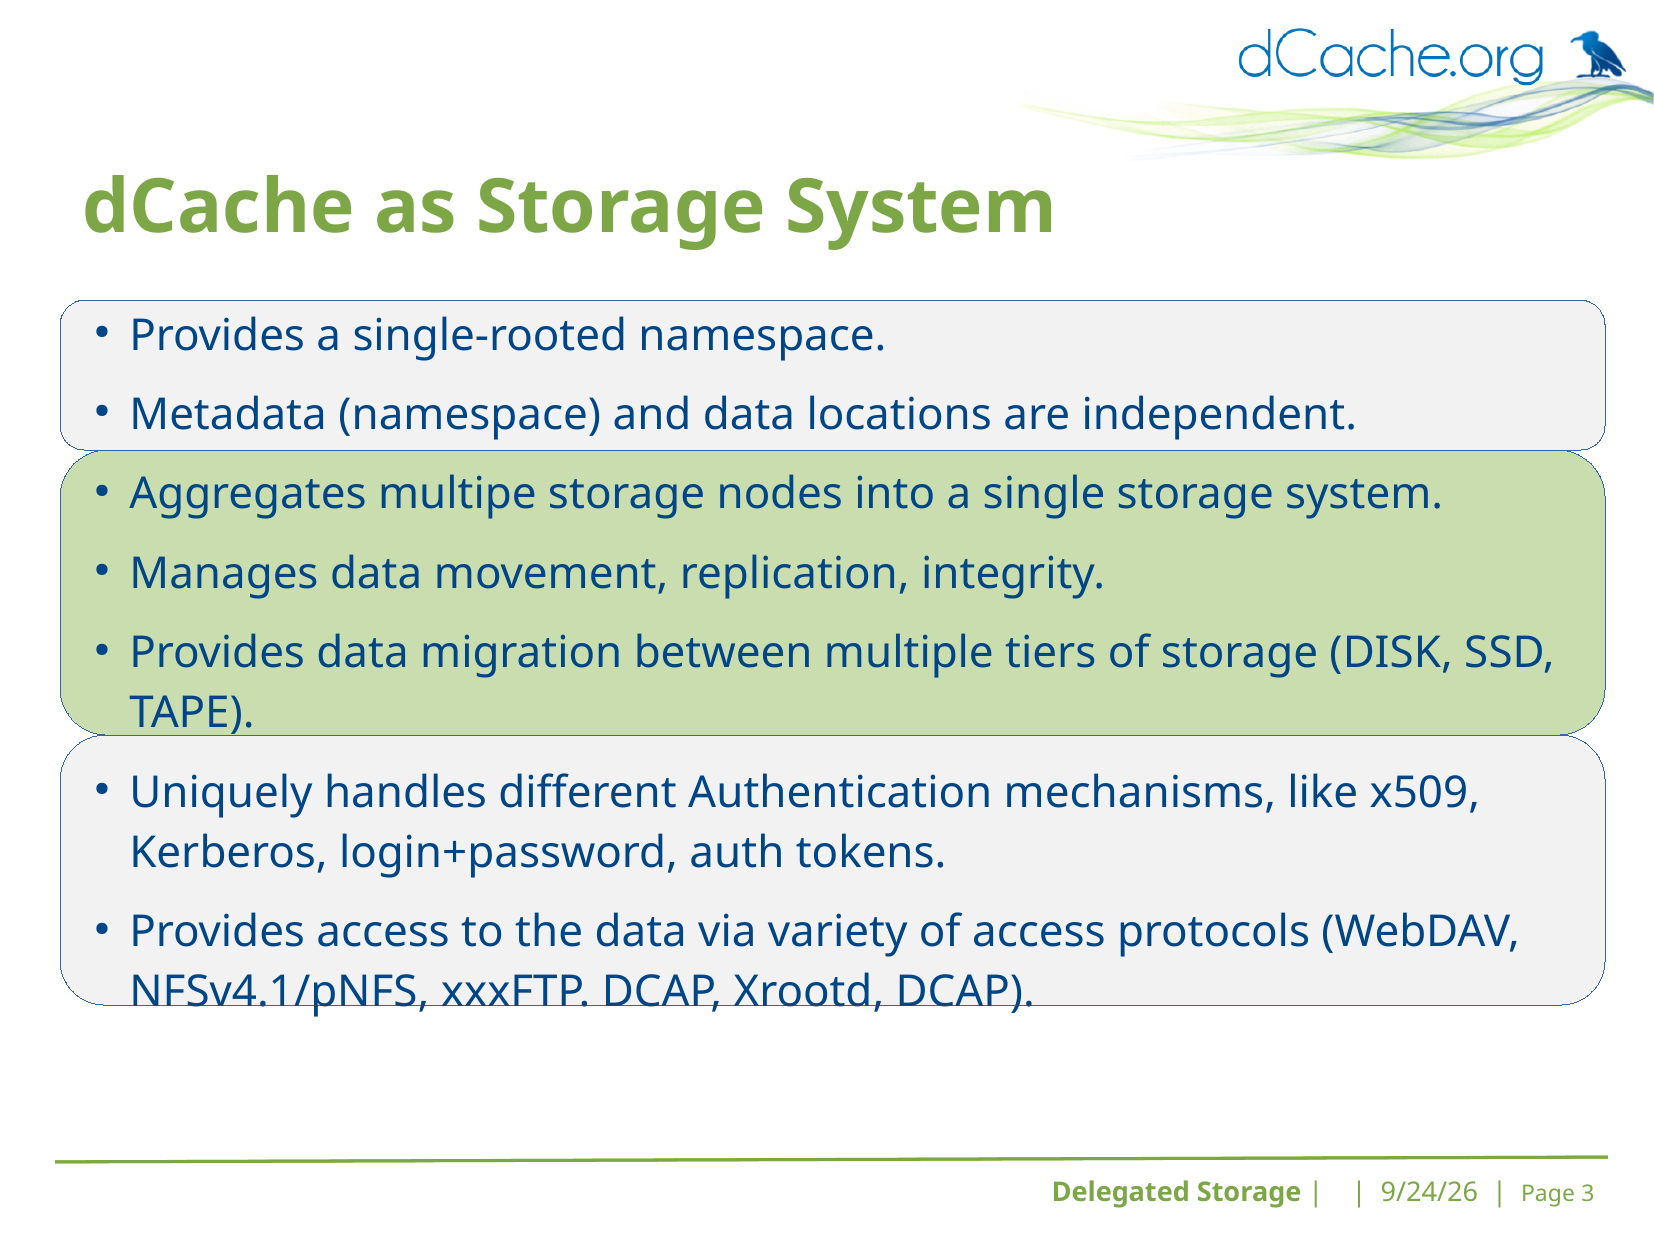

# dCache as Storage System
Provides a single-rooted namespace.
Metadata (namespace) and data locations are independent.
Aggregates multipe storage nodes into a single storage system.
Manages data movement, replication, integrity.
Provides data migration between multiple tiers of storage (DISK, SSD, TAPE).
Uniquely handles different Authentication mechanisms, like x509, Kerberos, login+password, auth tokens.
Provides access to the data via variety of access protocols (WebDAV, NFSv4.1/pNFS, xxxFTP. DCAP, Xrootd, DCAP).
3